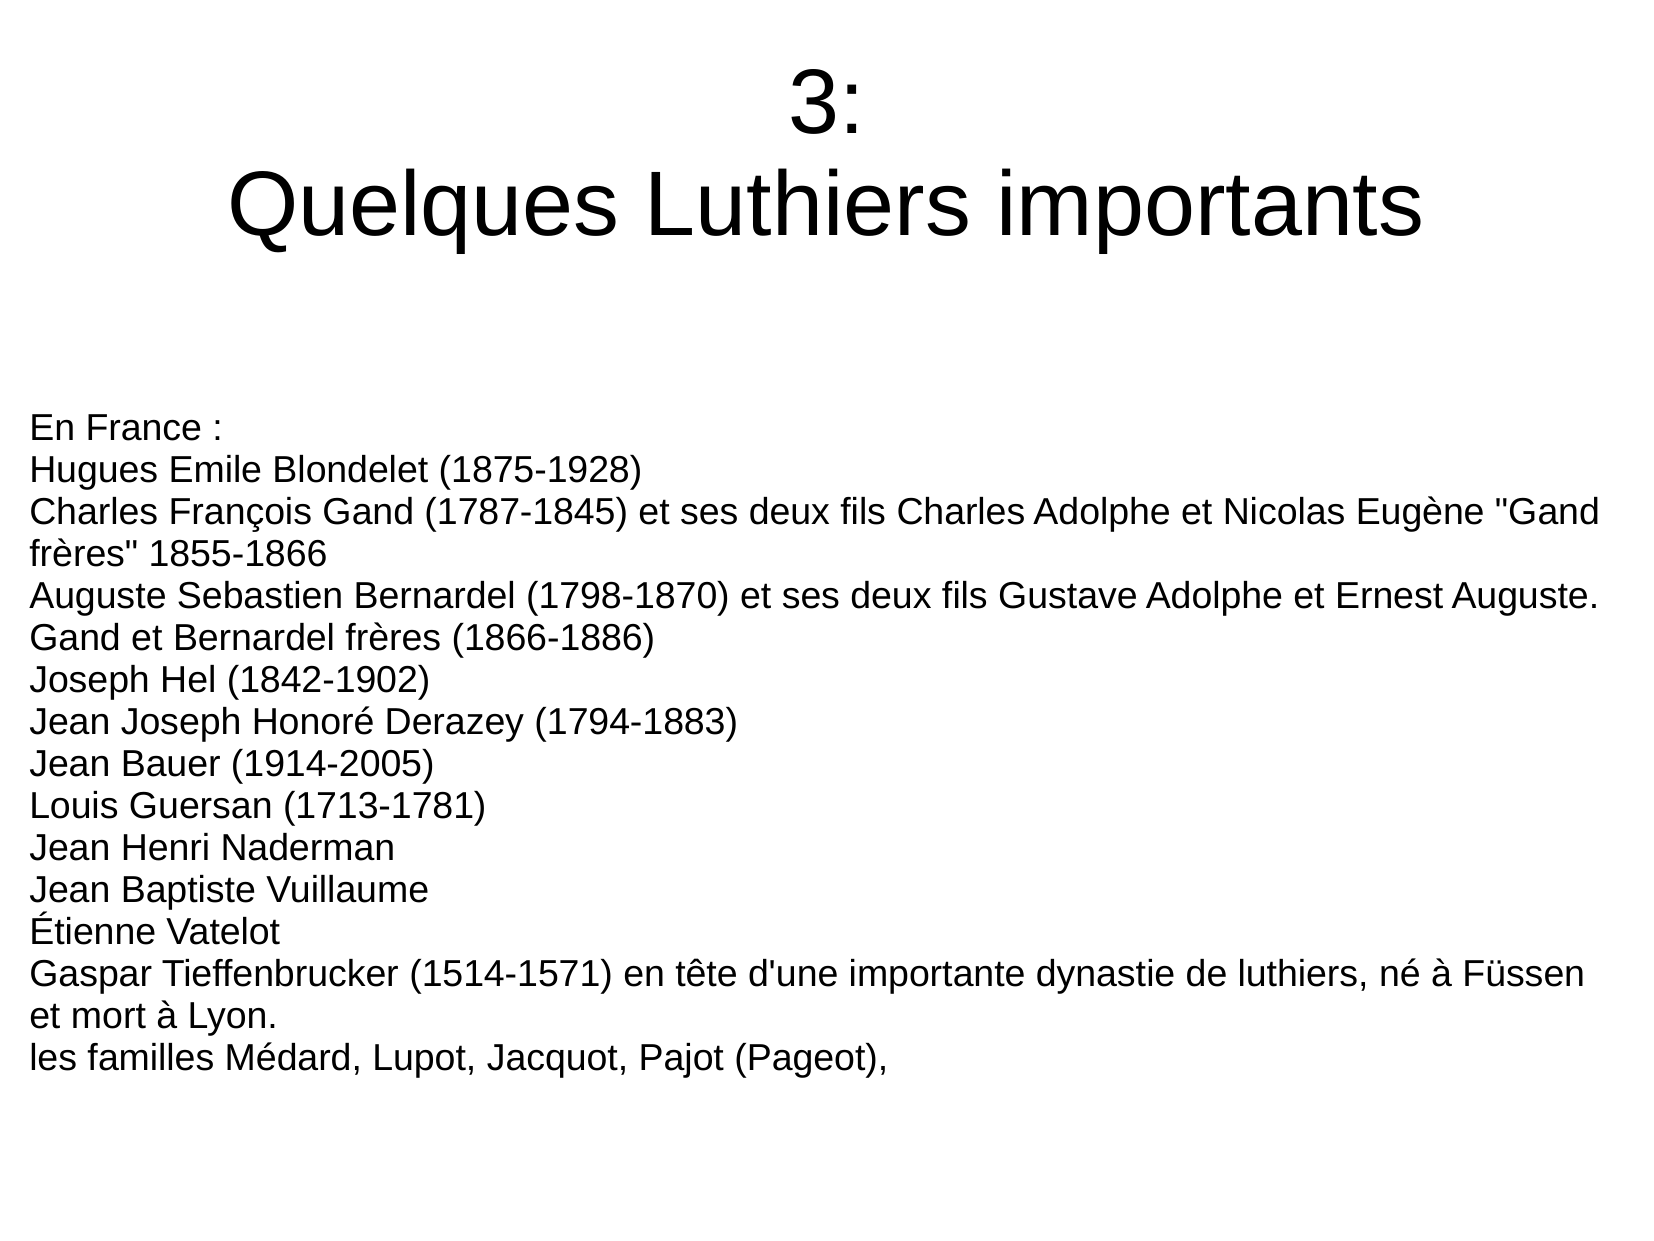

# 3: Quelques Luthiers importants
En France :
Hugues Emile Blondelet (1875-1928)
Charles François Gand (1787-1845) et ses deux fils Charles Adolphe et Nicolas Eugène "Gand frères" 1855-1866
Auguste Sebastien Bernardel (1798-1870) et ses deux fils Gustave Adolphe et Ernest Auguste.
Gand et Bernardel frères (1866-1886)
Joseph Hel (1842-1902)
Jean Joseph Honoré Derazey (1794-1883)
Jean Bauer (1914-2005)
Louis Guersan (1713-1781)
Jean Henri Naderman
Jean Baptiste Vuillaume
Étienne Vatelot
Gaspar Tieffenbrucker (1514-1571) en tête d'une importante dynastie de luthiers, né à Füssen et mort à Lyon.
les familles Médard, Lupot, Jacquot, Pajot (Pageot),